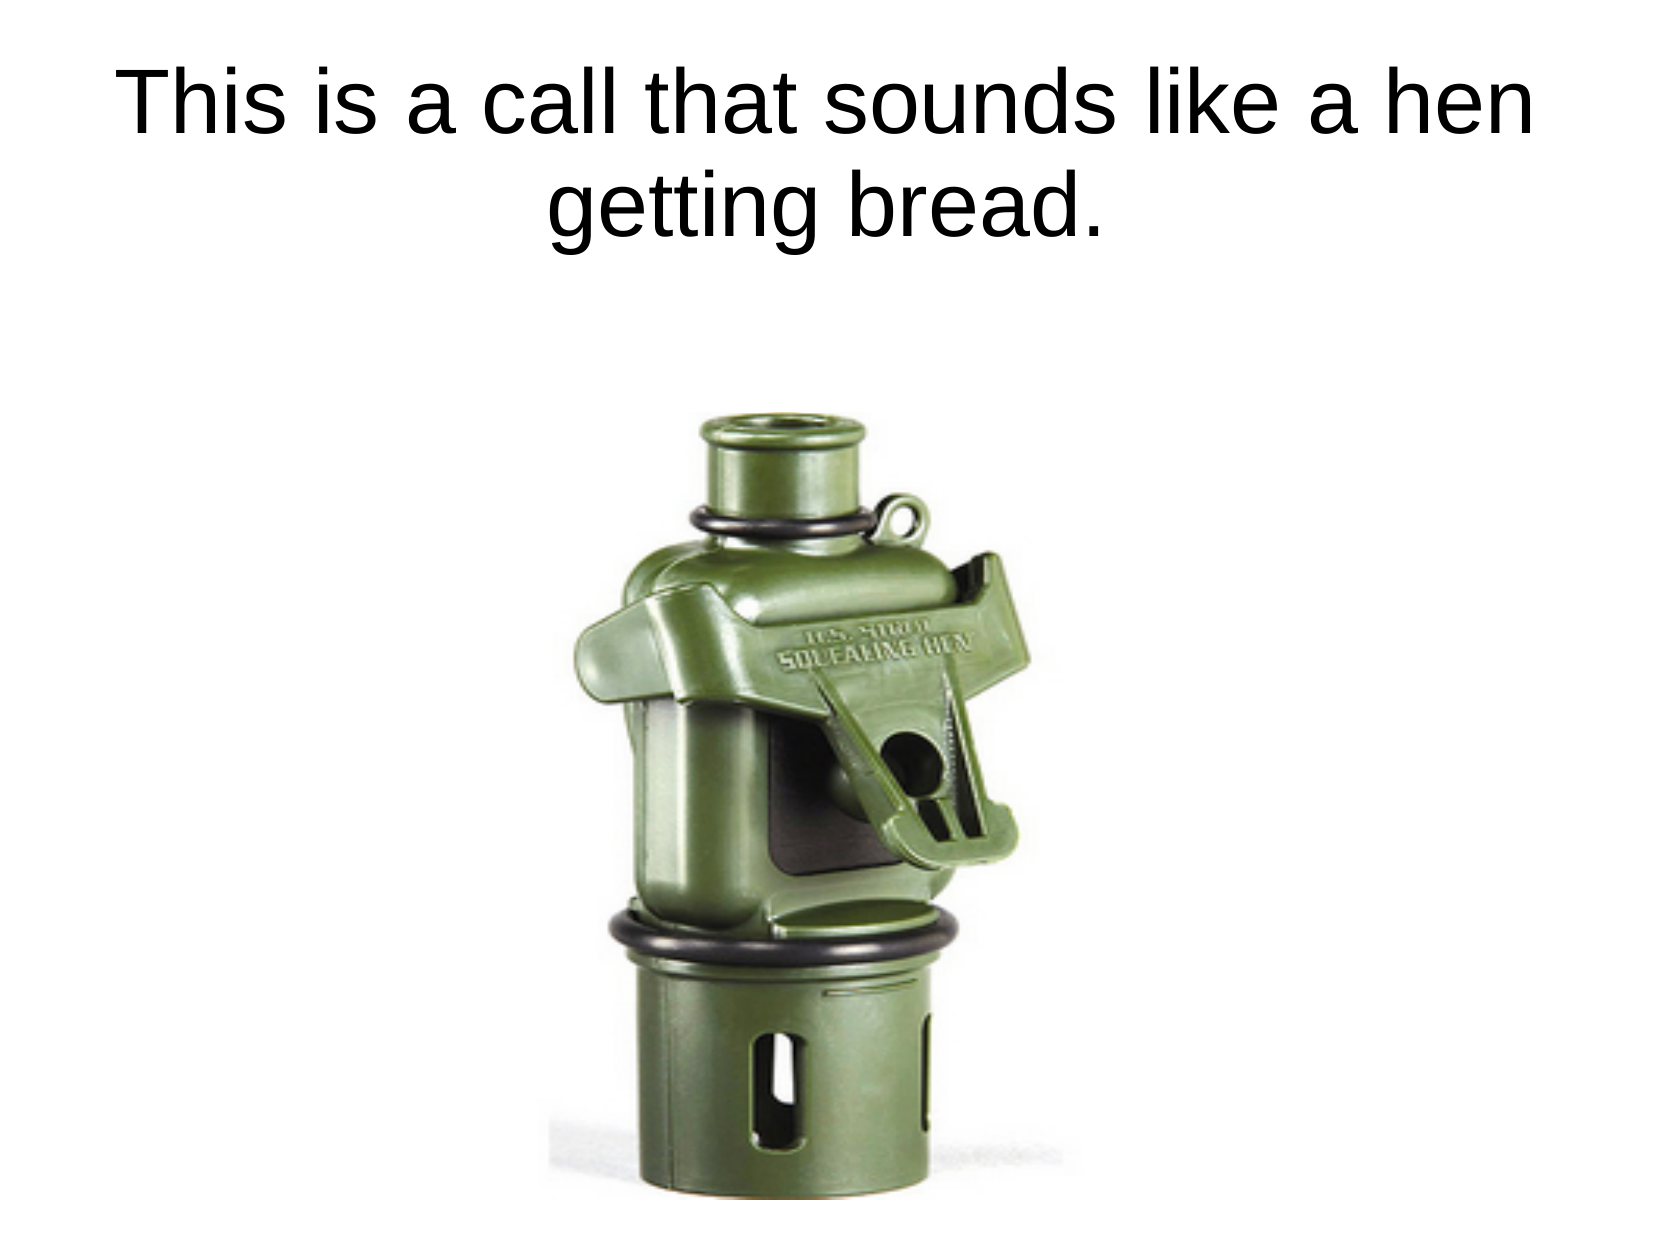

# This is a call that sounds like a hen getting bread.